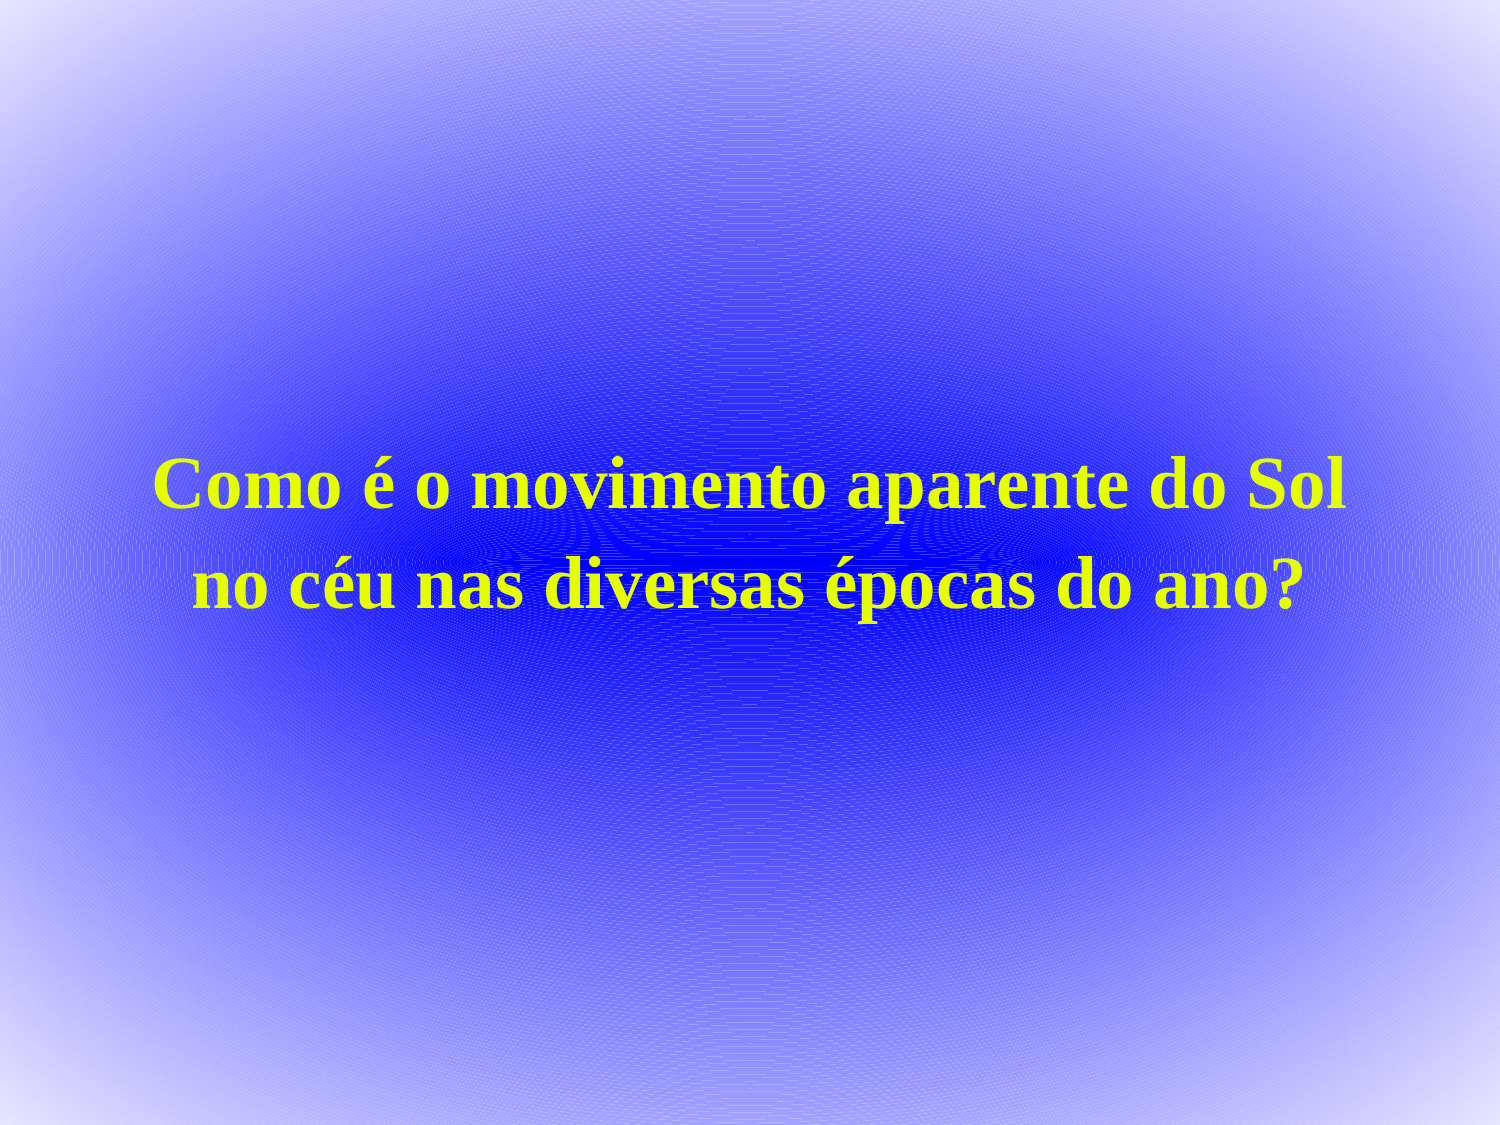

Como é o movimento aparente do Sol
no céu nas diversas épocas do ano?
#